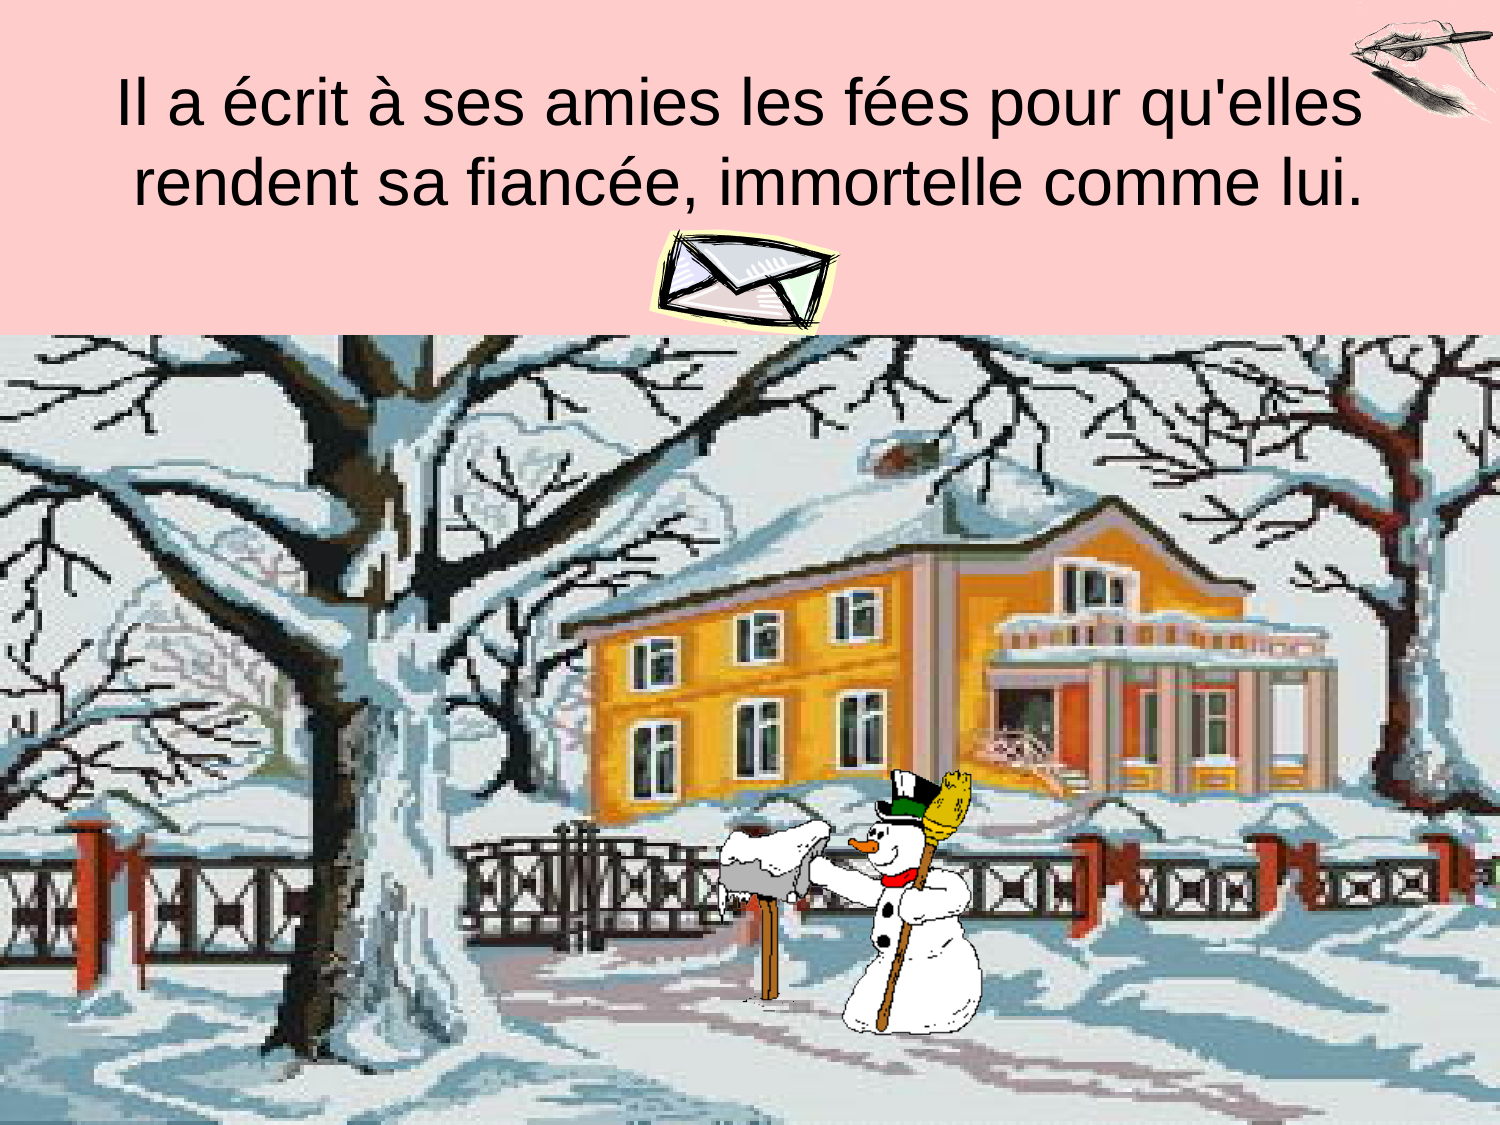

# Il a écrit à ses amies les fées pour qu'elles rendent sa fiancée, immortelle comme lui.